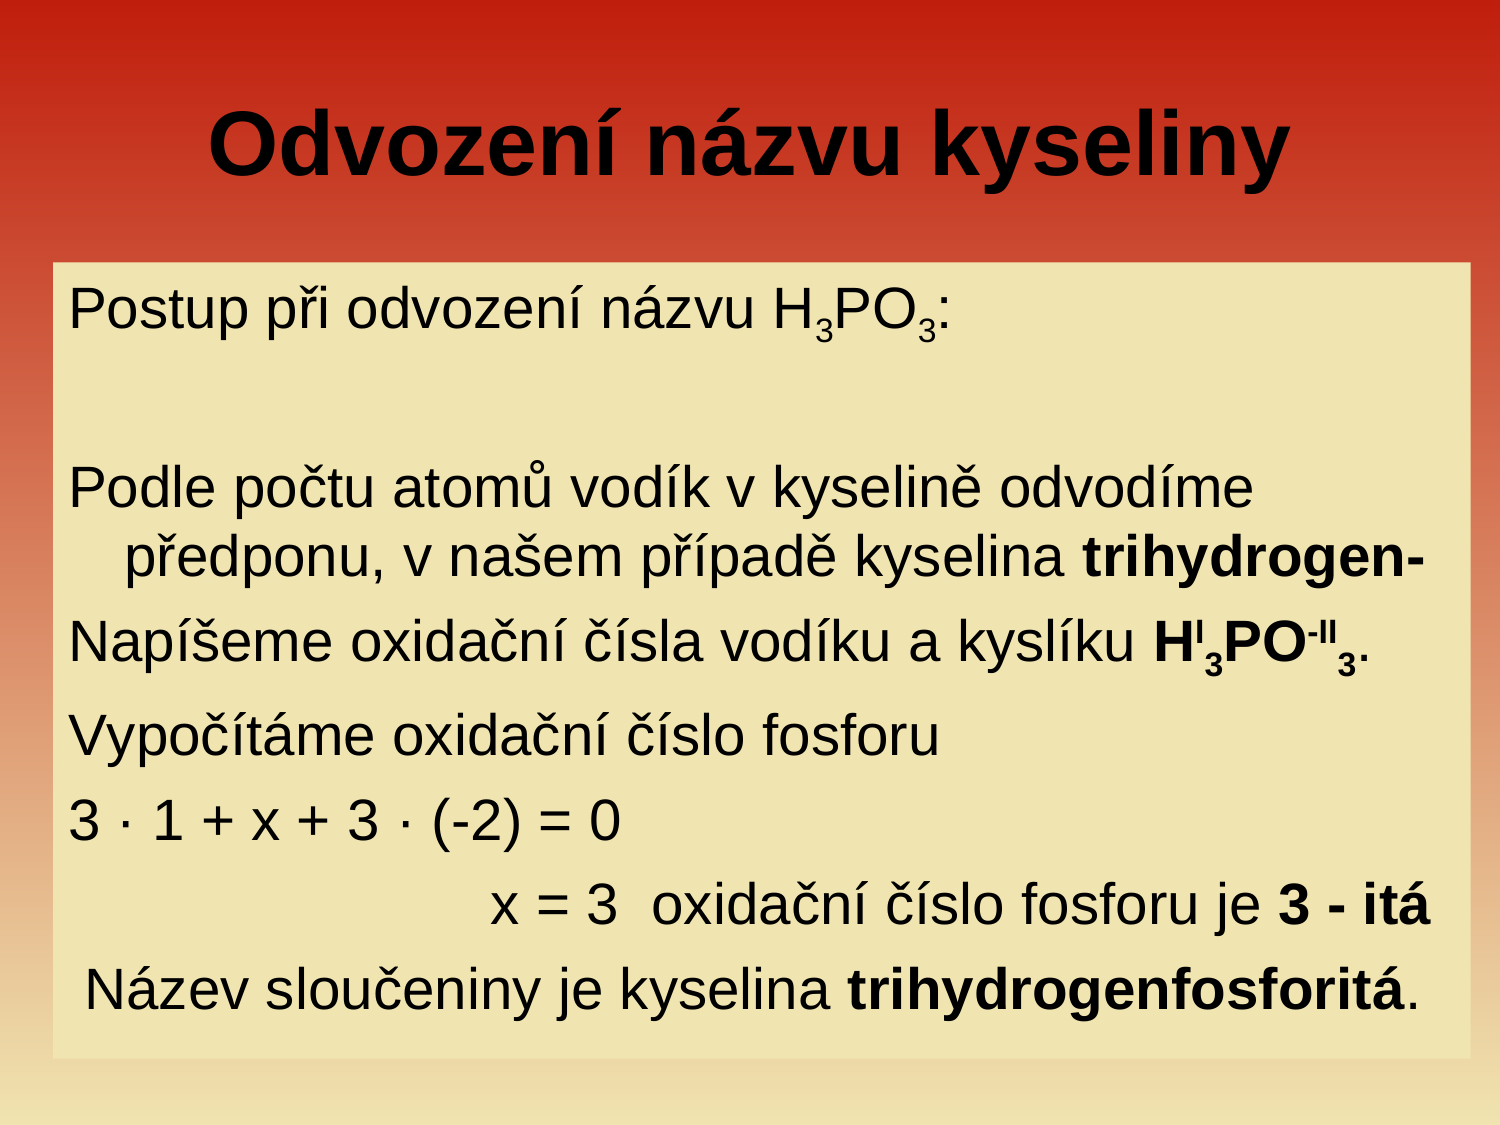

# Odvození názvu kyseliny
Postup při odvození názvu H3PO3:
Podle počtu atomů vodík v kyselině odvodíme předponu, v našem případě kyselina trihydrogen-
Napíšeme oxidační čísla vodíku a kyslíku HI3PO-II3.
Vypočítáme oxidační číslo fosforu
3 · 1 + x + 3 · (-2) = 0
 x = 3 oxidační číslo fosforu je 3 - itá
 Název sloučeniny je kyselina trihydrogenfosforitá.